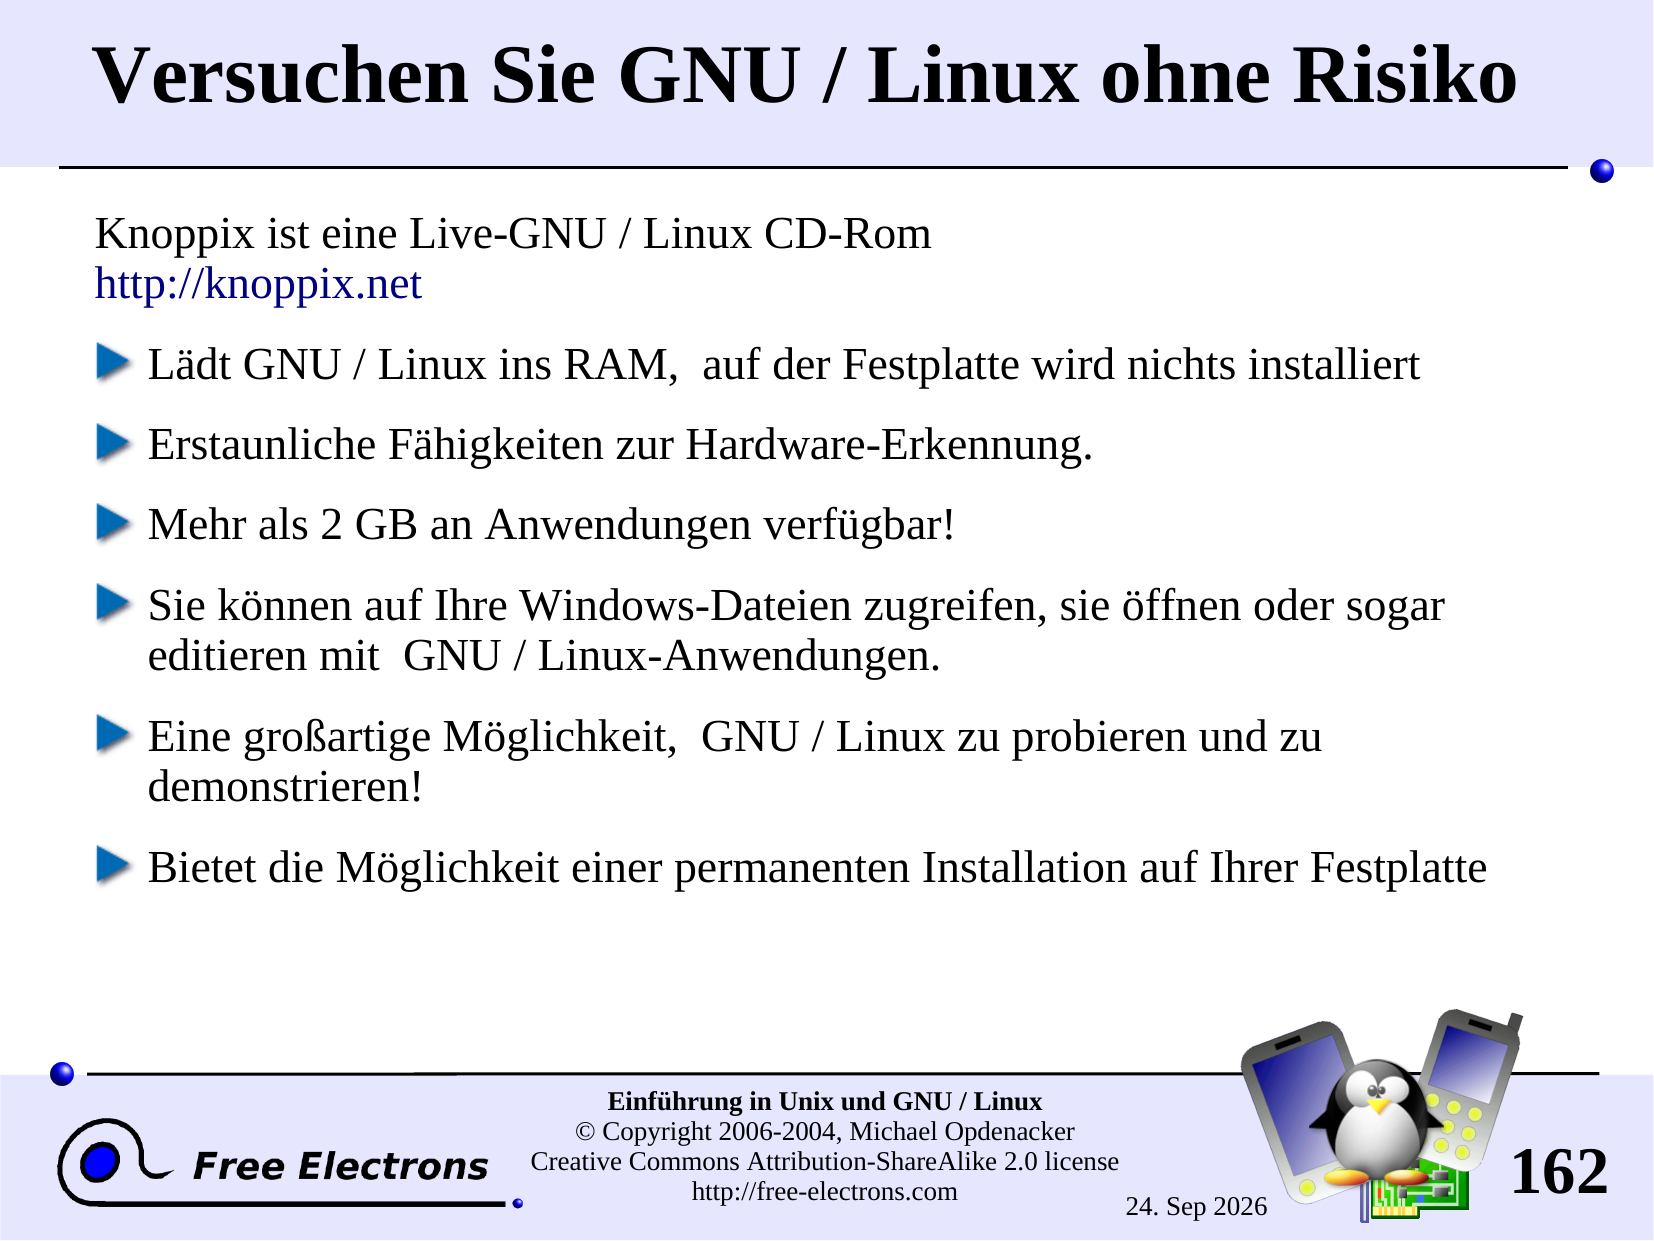

# Versuchen Sie GNU / Linux ohne Risiko
Knoppix ist eine Live-GNU / Linux CD-Rom
http://knoppix.net
Lädt GNU / Linux ins RAM, auf der Festplatte wird nichts installiert
Erstaunliche Fähigkeiten zur Hardware-Erkennung.
Mehr als 2 GB an Anwendungen verfügbar!
Sie können auf Ihre Windows-Dateien zugreifen, sie öffnen oder sogar editieren mit GNU / Linux-Anwendungen.
Eine großartige Möglichkeit, GNU / Linux zu probieren und zu demonstrieren!
Bietet die Möglichkeit einer permanenten Installation auf Ihrer Festplatte